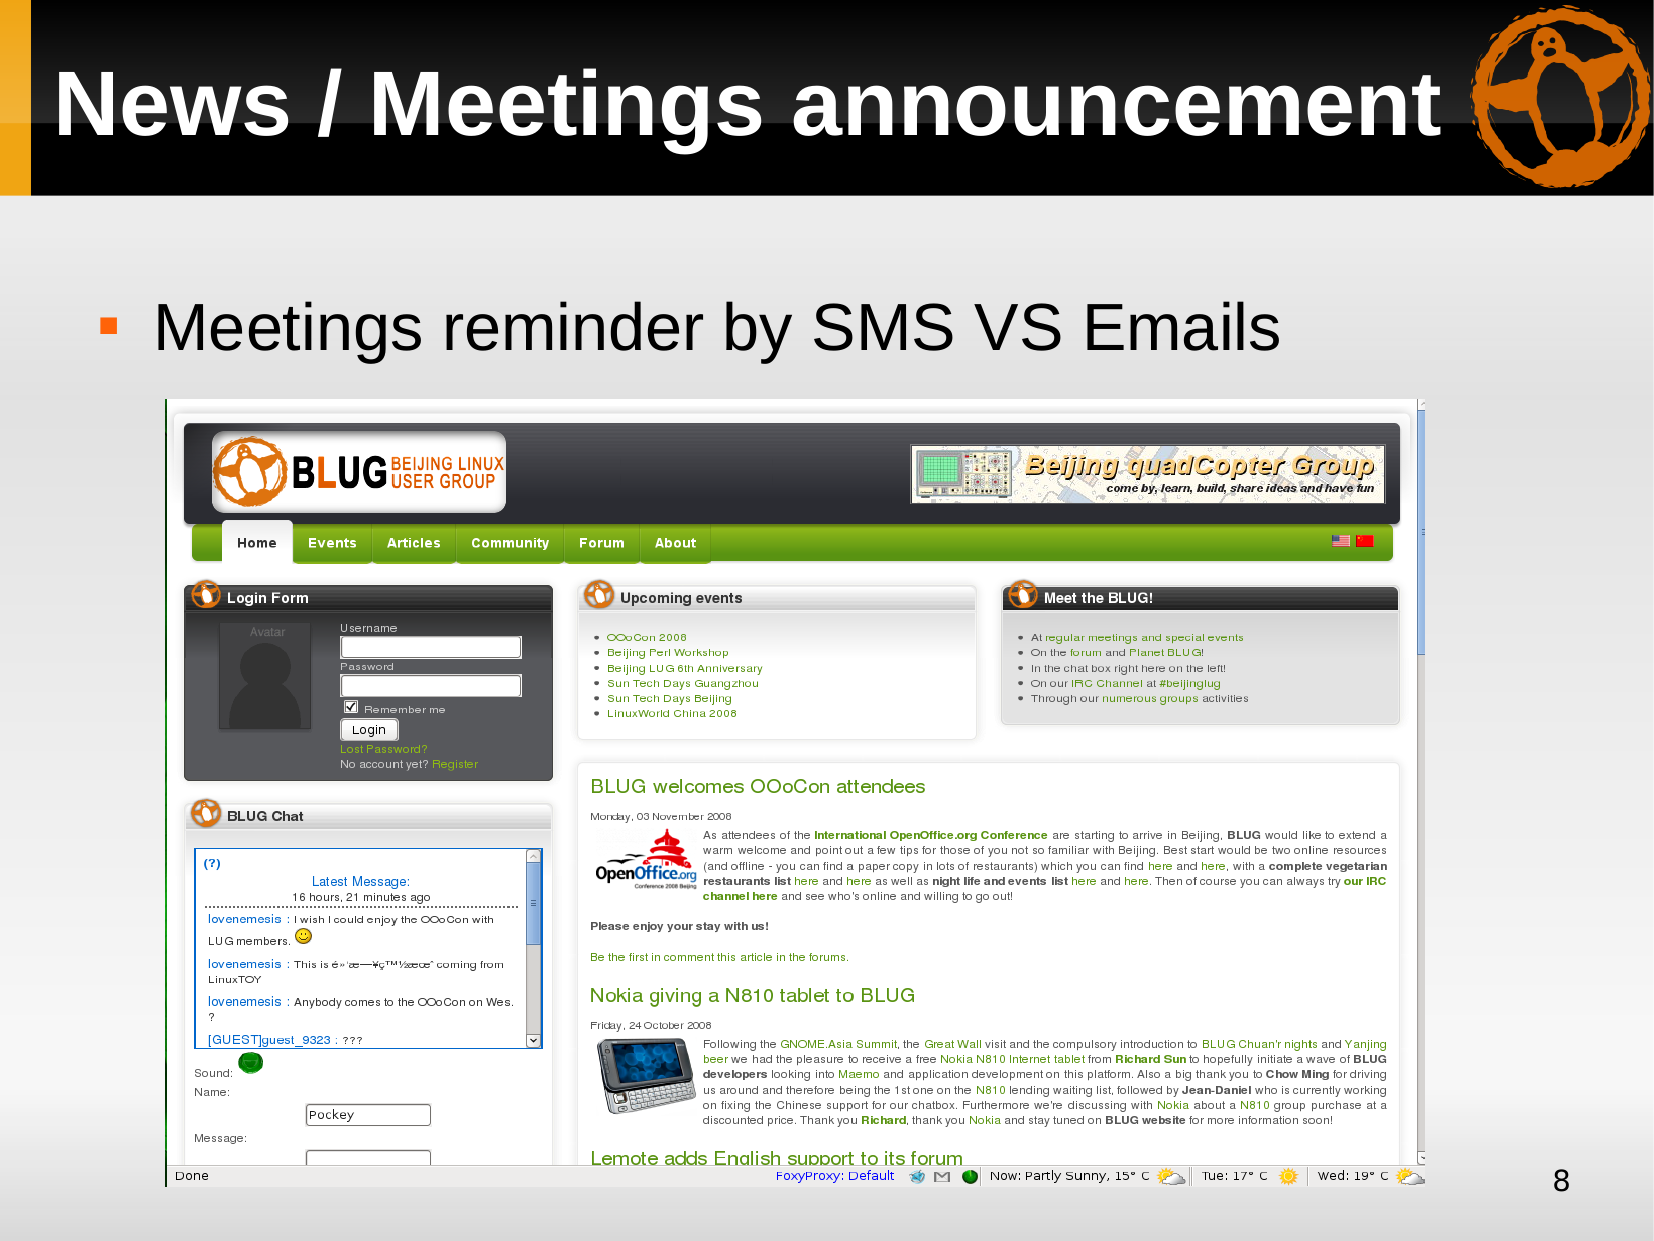

# News / Meetings announcement
Meetings reminder by SMS VS Emails
8